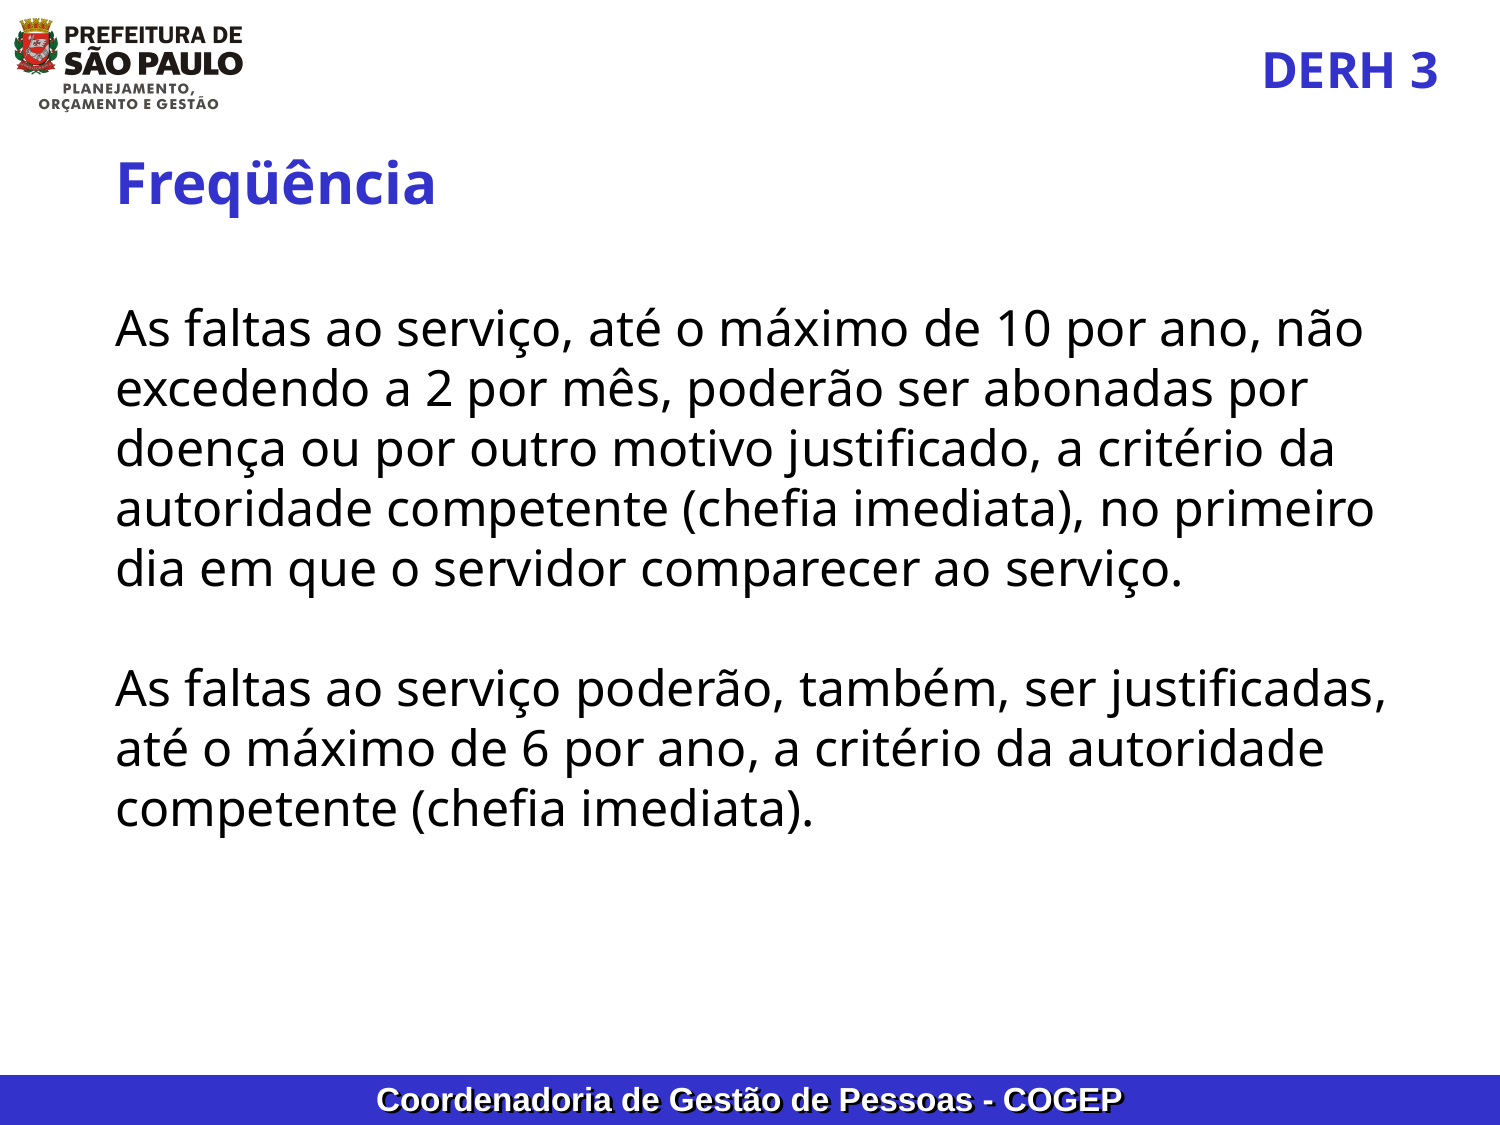

DERH 3
Freqüência
As faltas ao serviço, até o máximo de 10 por ano, não excedendo a 2 por mês, poderão ser abonadas por doença ou por outro motivo justificado, a critério da autoridade competente (chefia imediata), no primeiro dia em que o servidor comparecer ao serviço.
As faltas ao serviço poderão, também, ser justificadas, até o máximo de 6 por ano, a critério da autoridade competente (chefia imediata).